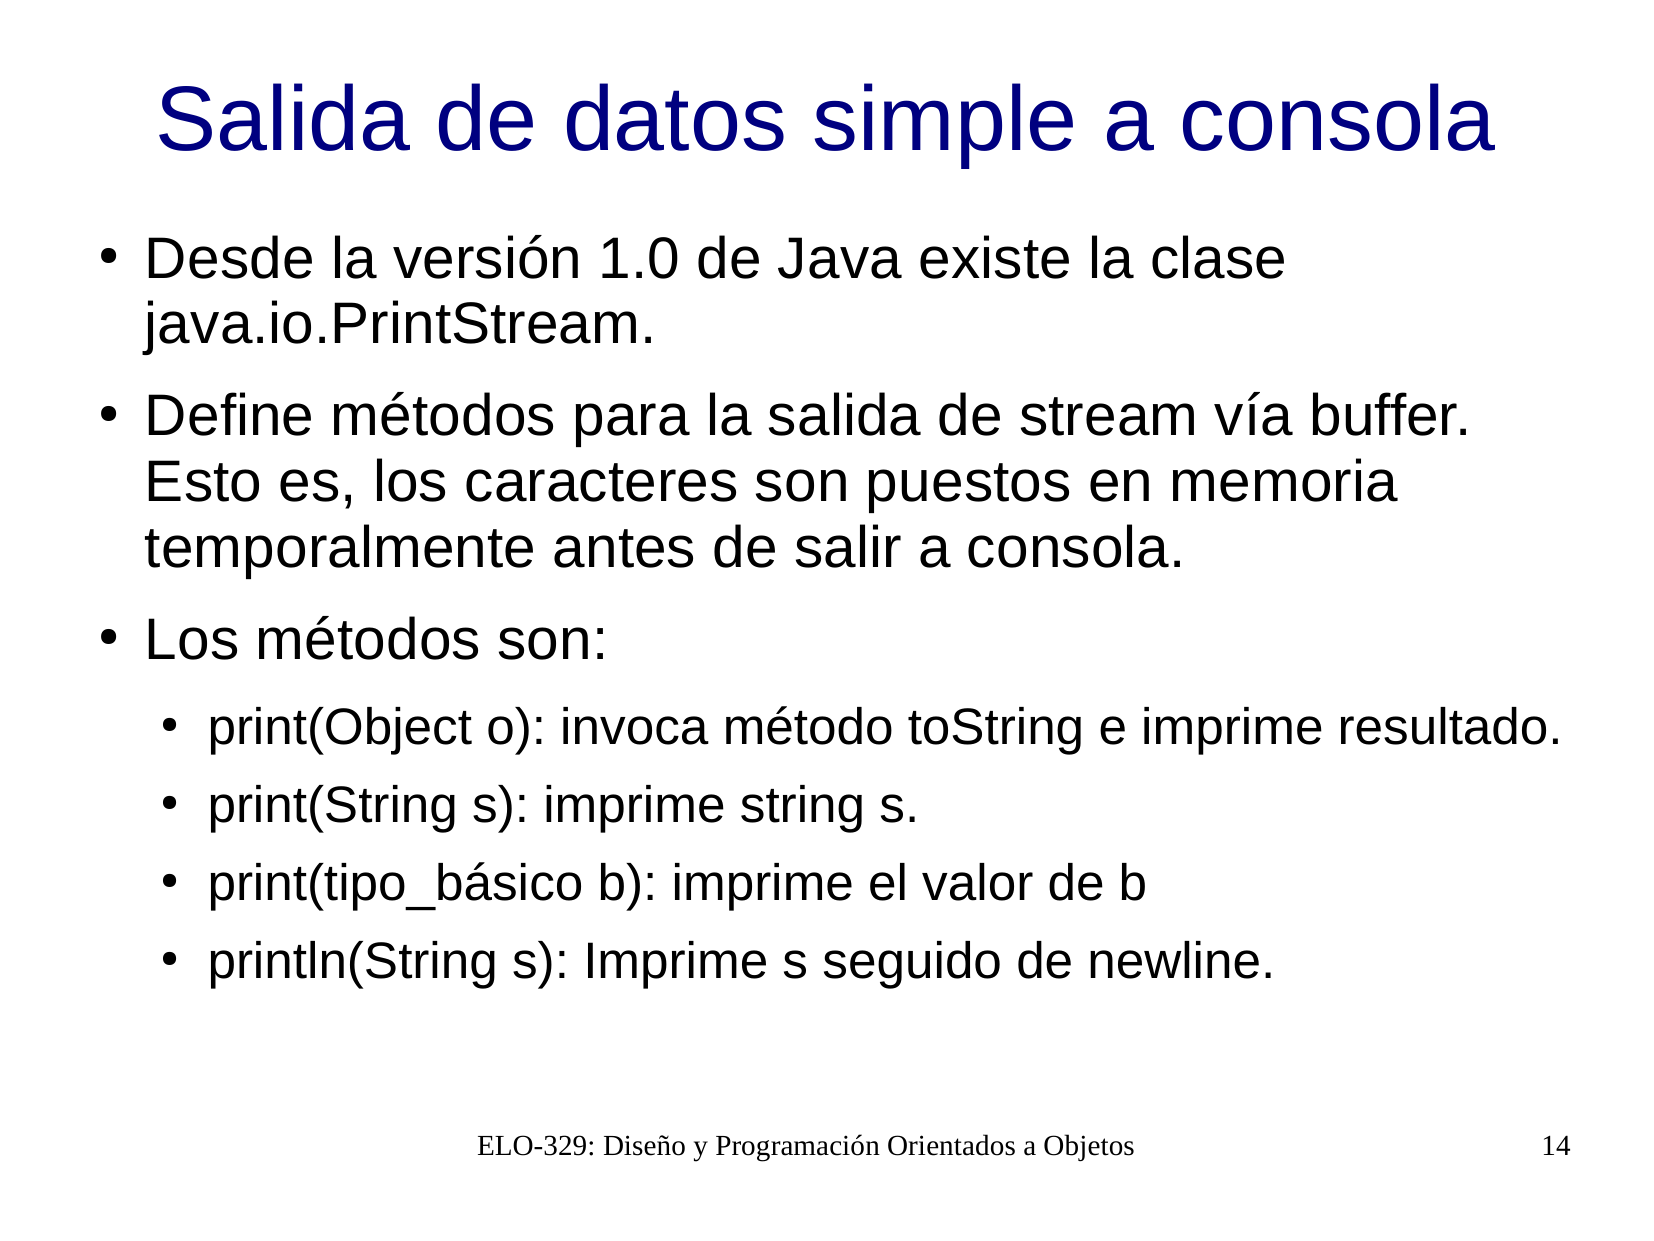

# Salida de datos simple a consola
Desde la versión 1.0 de Java existe la clase java.io.PrintStream.
Define métodos para la salida de stream vía buffer. Esto es, los caracteres son puestos en memoria temporalmente antes de salir a consola.
Los métodos son:
print(Object o): invoca método toString e imprime resultado.
print(String s): imprime string s.
print(tipo_básico b): imprime el valor de b
println(String s): Imprime s seguido de newline.
14